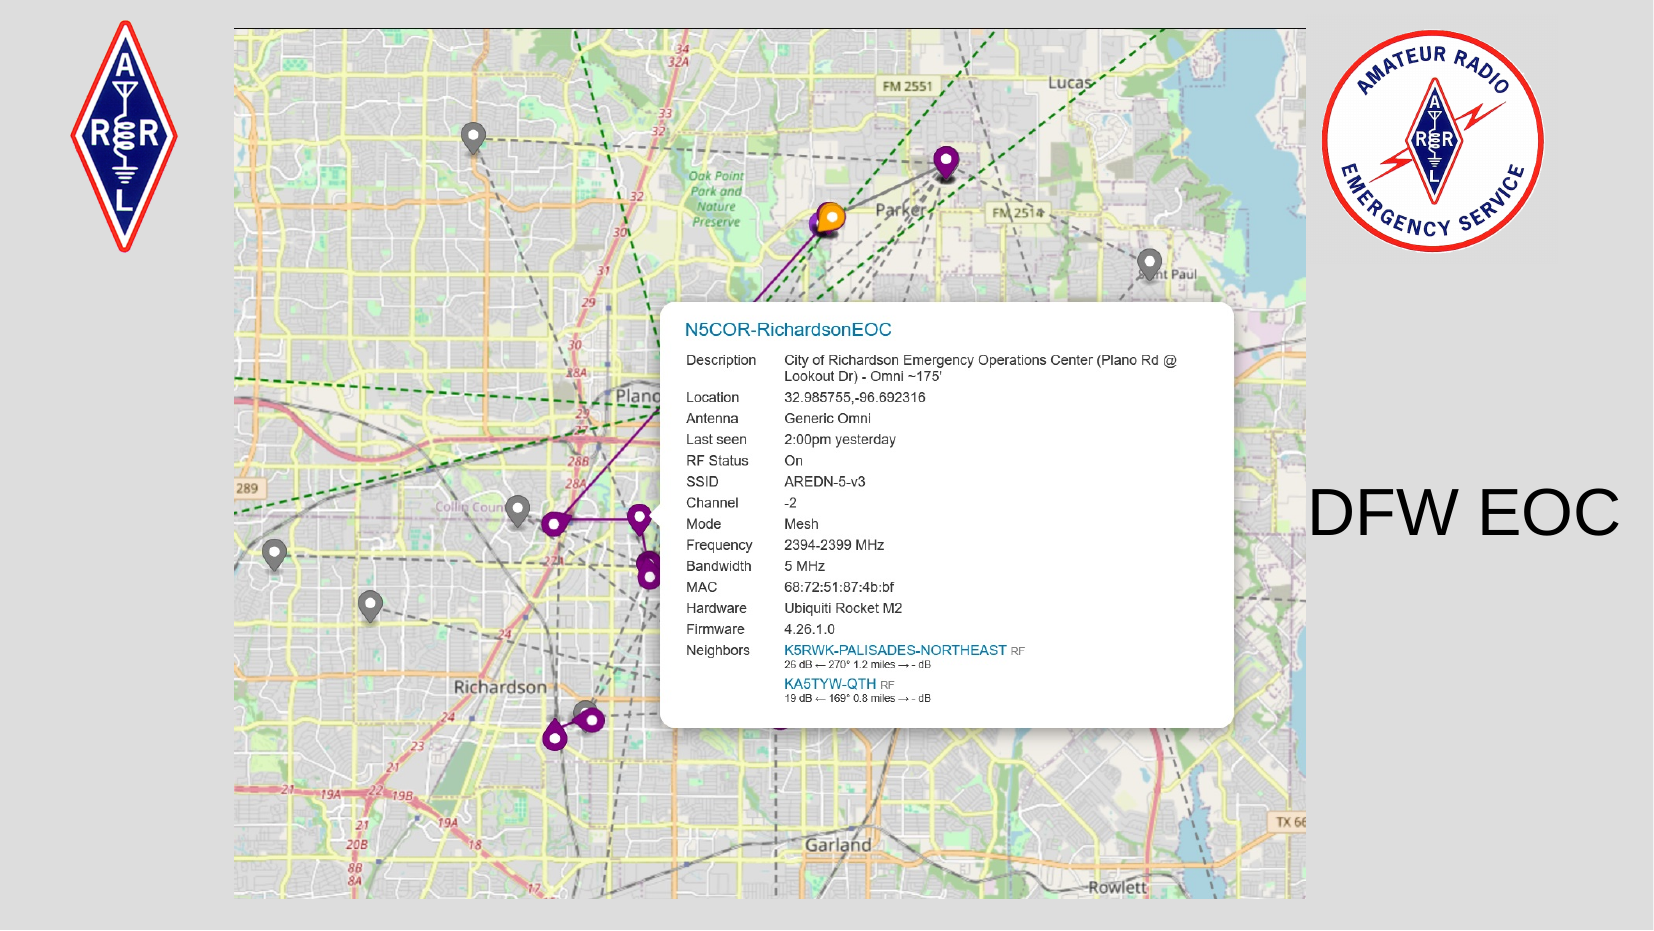

# Dona Ana County ARES
DFW EOC